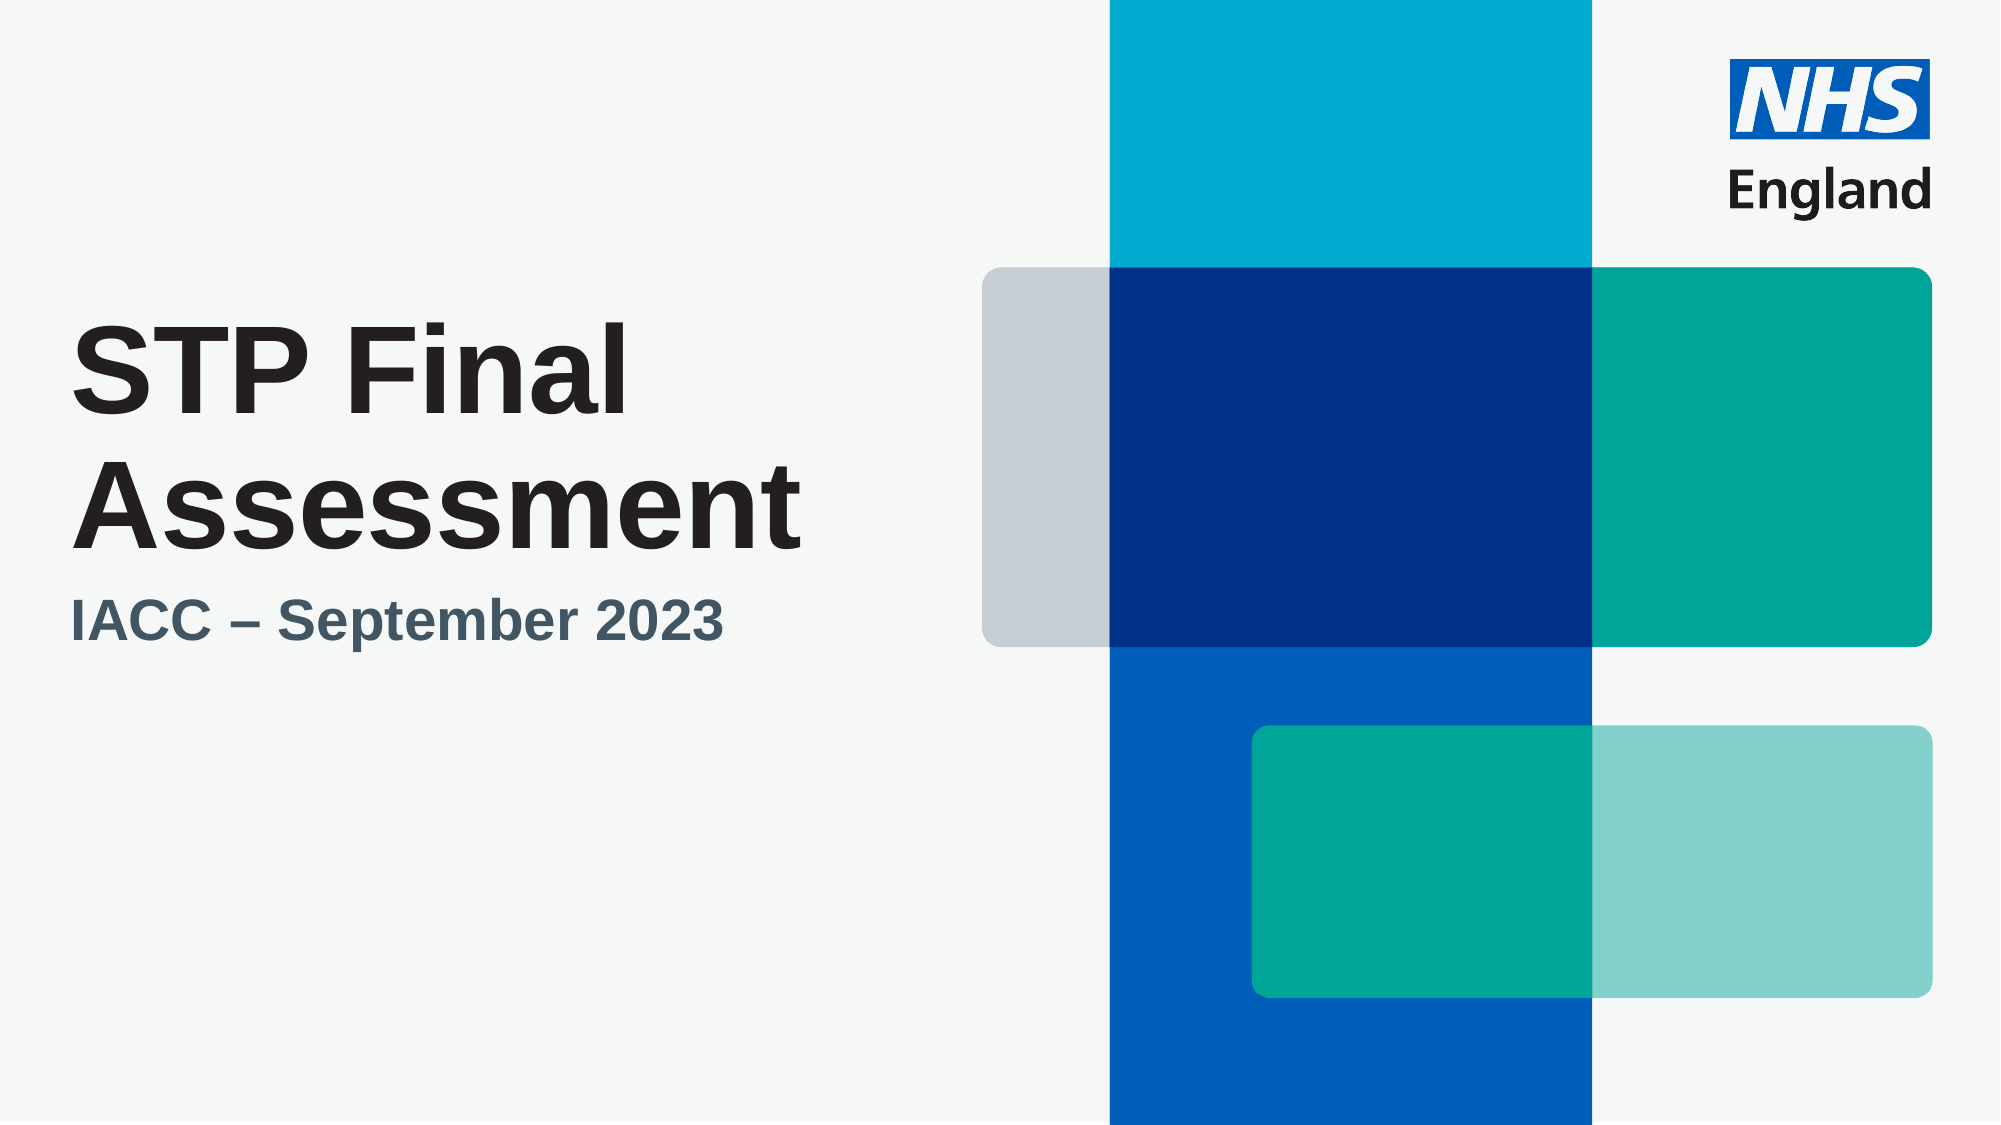

# STP Final Assessment
IACC – September 2023